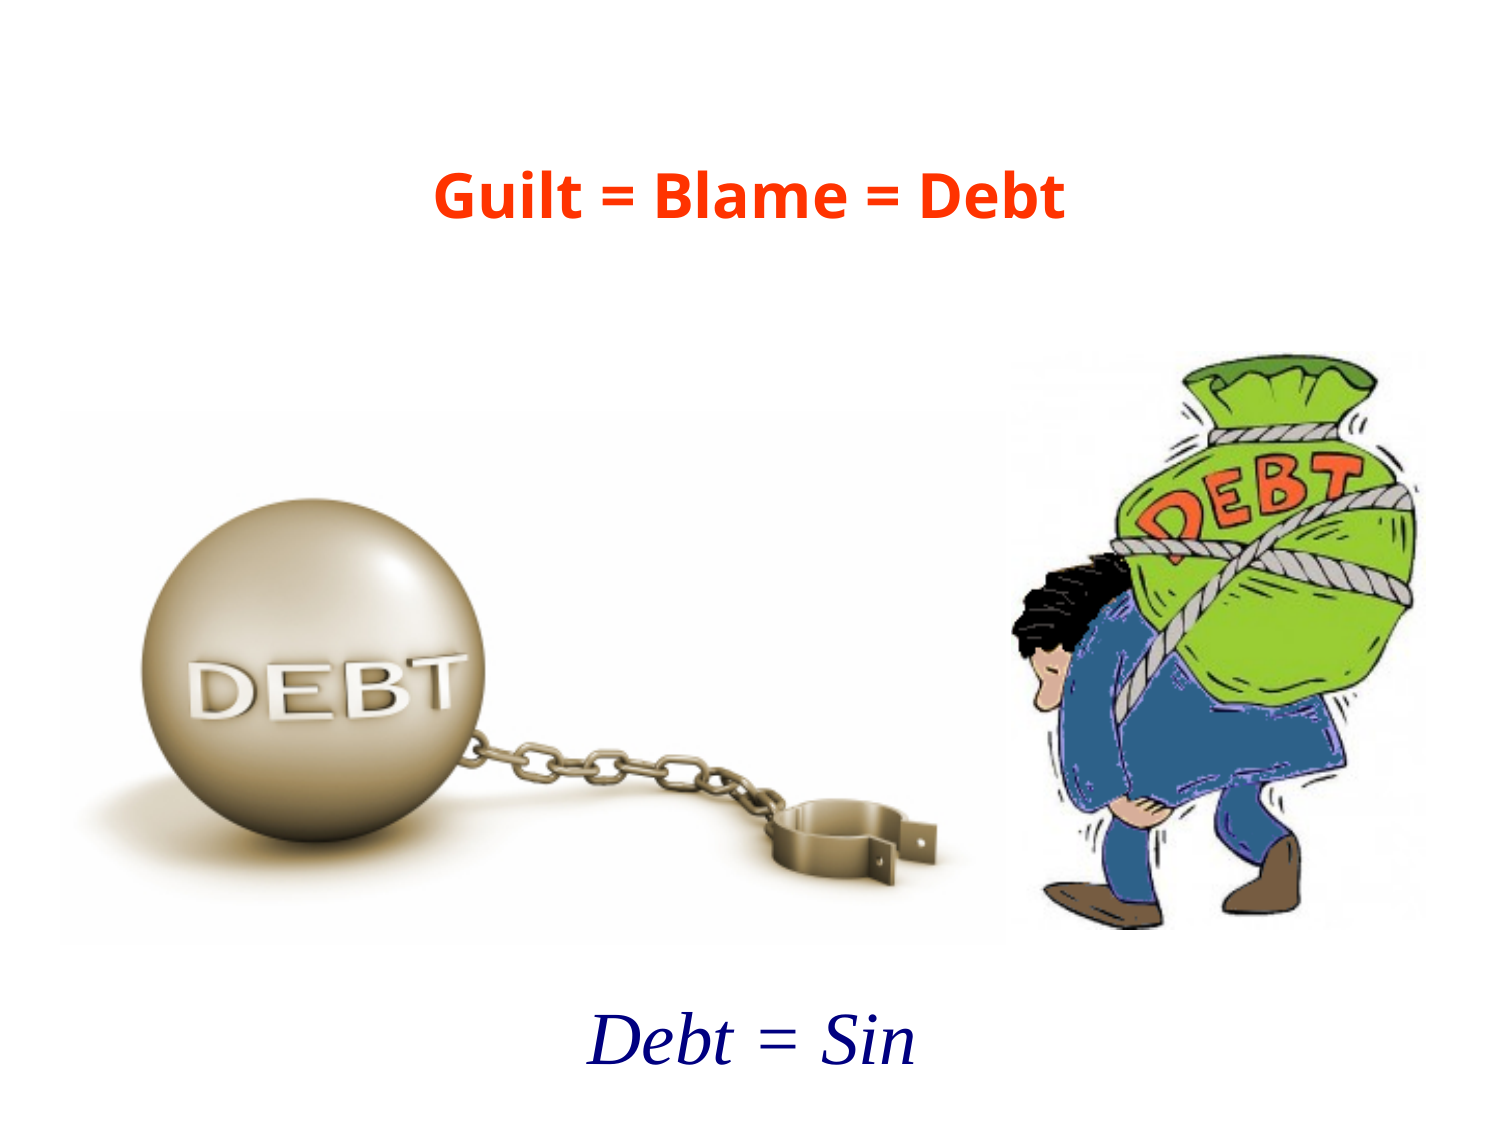

# Guilt = Blame = Debt
Debt = Sin